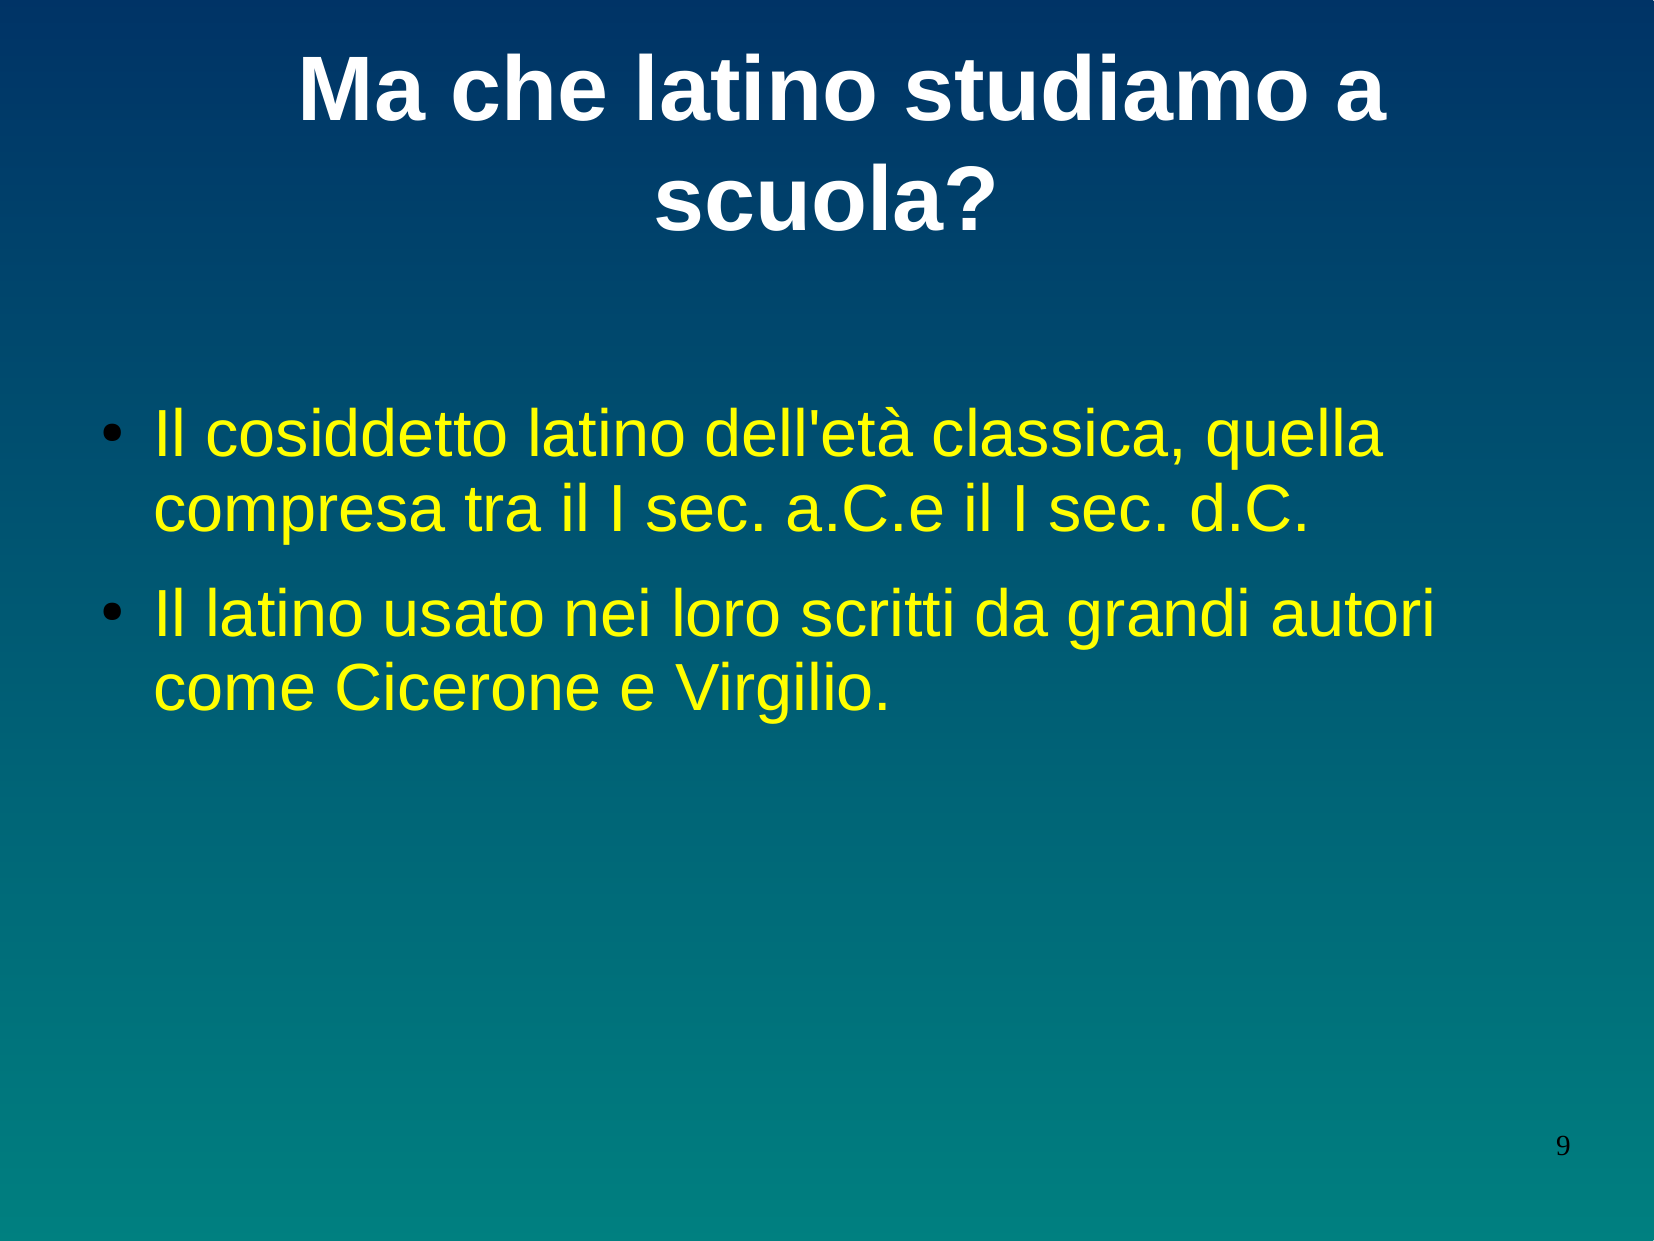

# Ma che latino studiamo a scuola?
Il cosiddetto latino dell'età classica, quella compresa tra il I sec. a.C.e il I sec. d.C.
Il latino usato nei loro scritti da grandi autori come Cicerone e Virgilio.
9